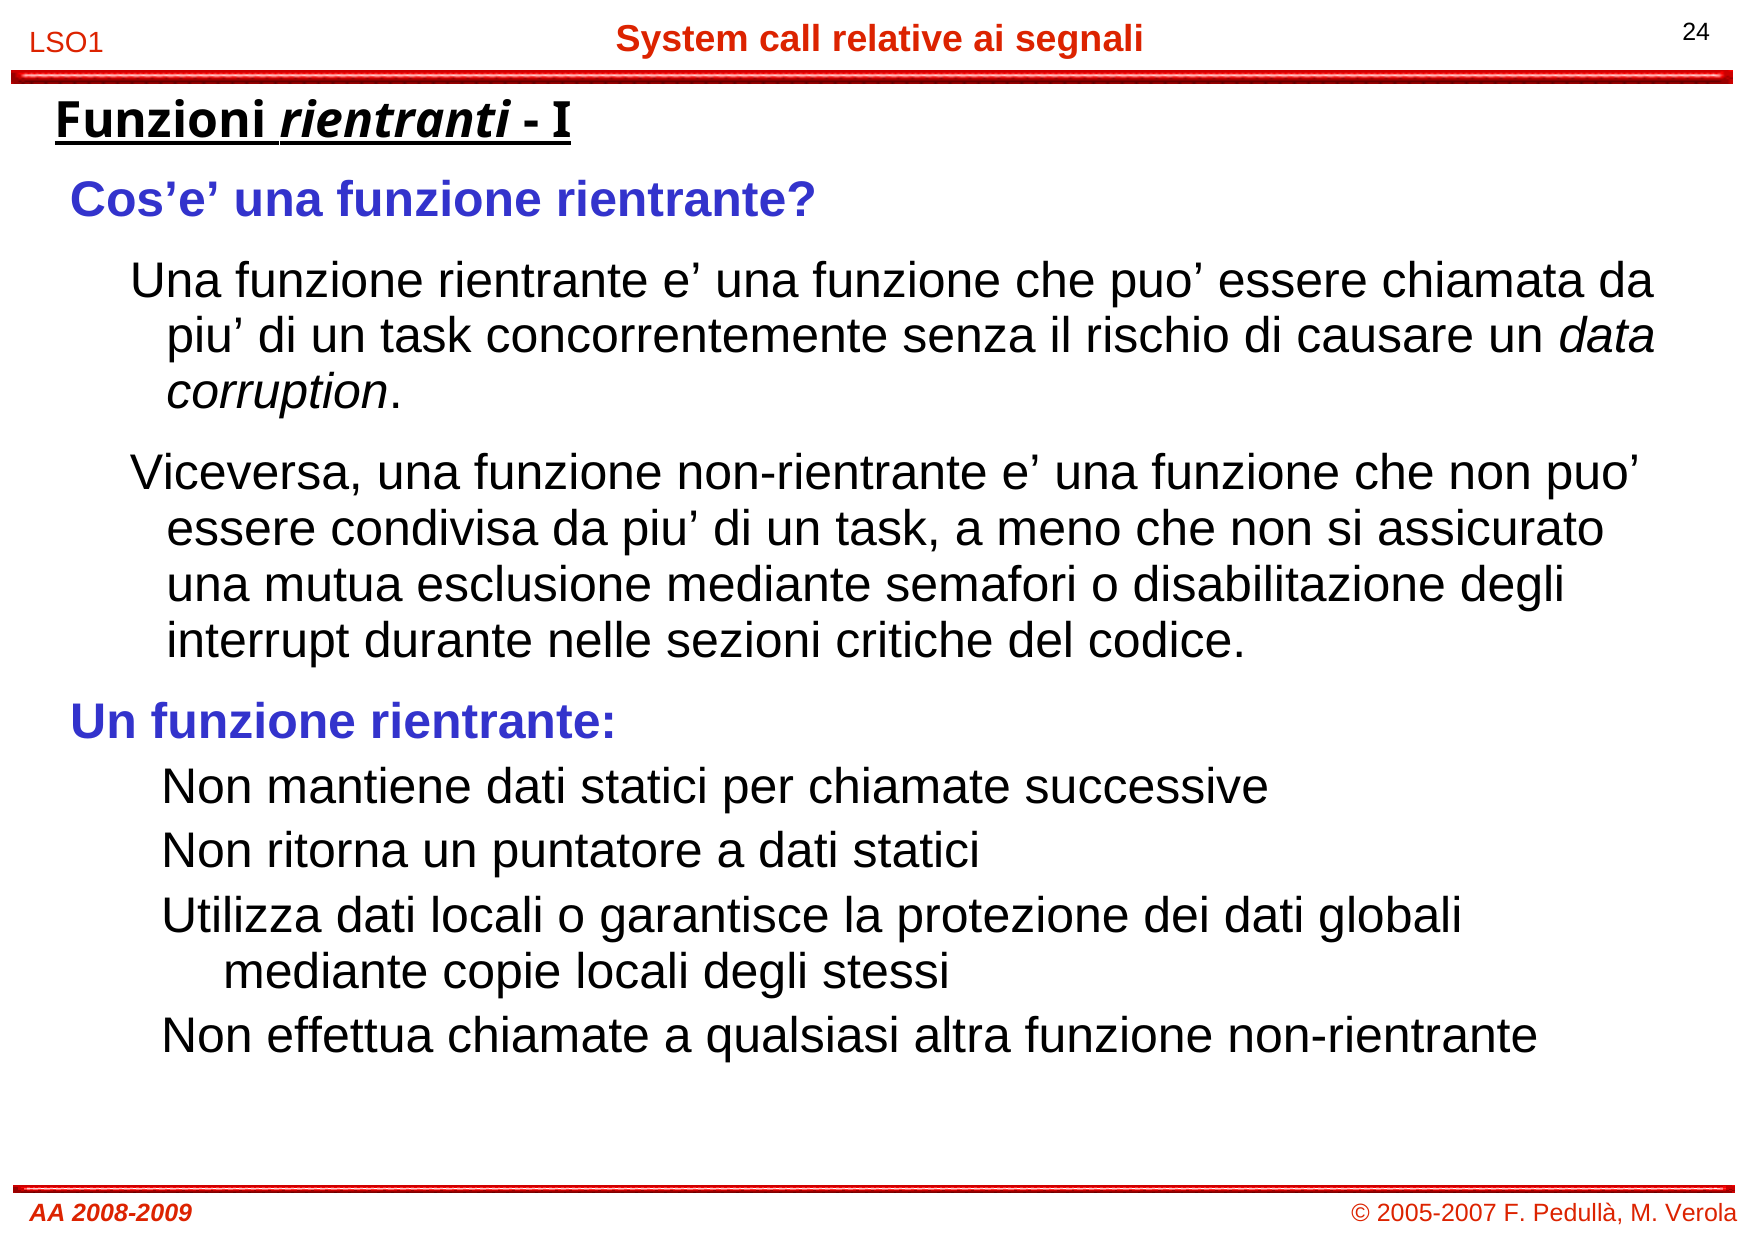

# Funzioni rientranti - I
Cos’e’ una funzione rientrante?
Una funzione rientrante e’ una funzione che puo’ essere chiamata da piu’ di un task concorrentemente senza il rischio di causare un data corruption.
Viceversa, una funzione non-rientrante e’ una funzione che non puo’ essere condivisa da piu’ di un task, a meno che non si assicurato una mutua esclusione mediante semafori o disabilitazione degli interrupt durante nelle sezioni critiche del codice.
Un funzione rientrante:
Non mantiene dati statici per chiamate successive
Non ritorna un puntatore a dati statici
Utilizza dati locali o garantisce la protezione dei dati globali mediante copie locali degli stessi
Non effettua chiamate a qualsiasi altra funzione non-rientrante